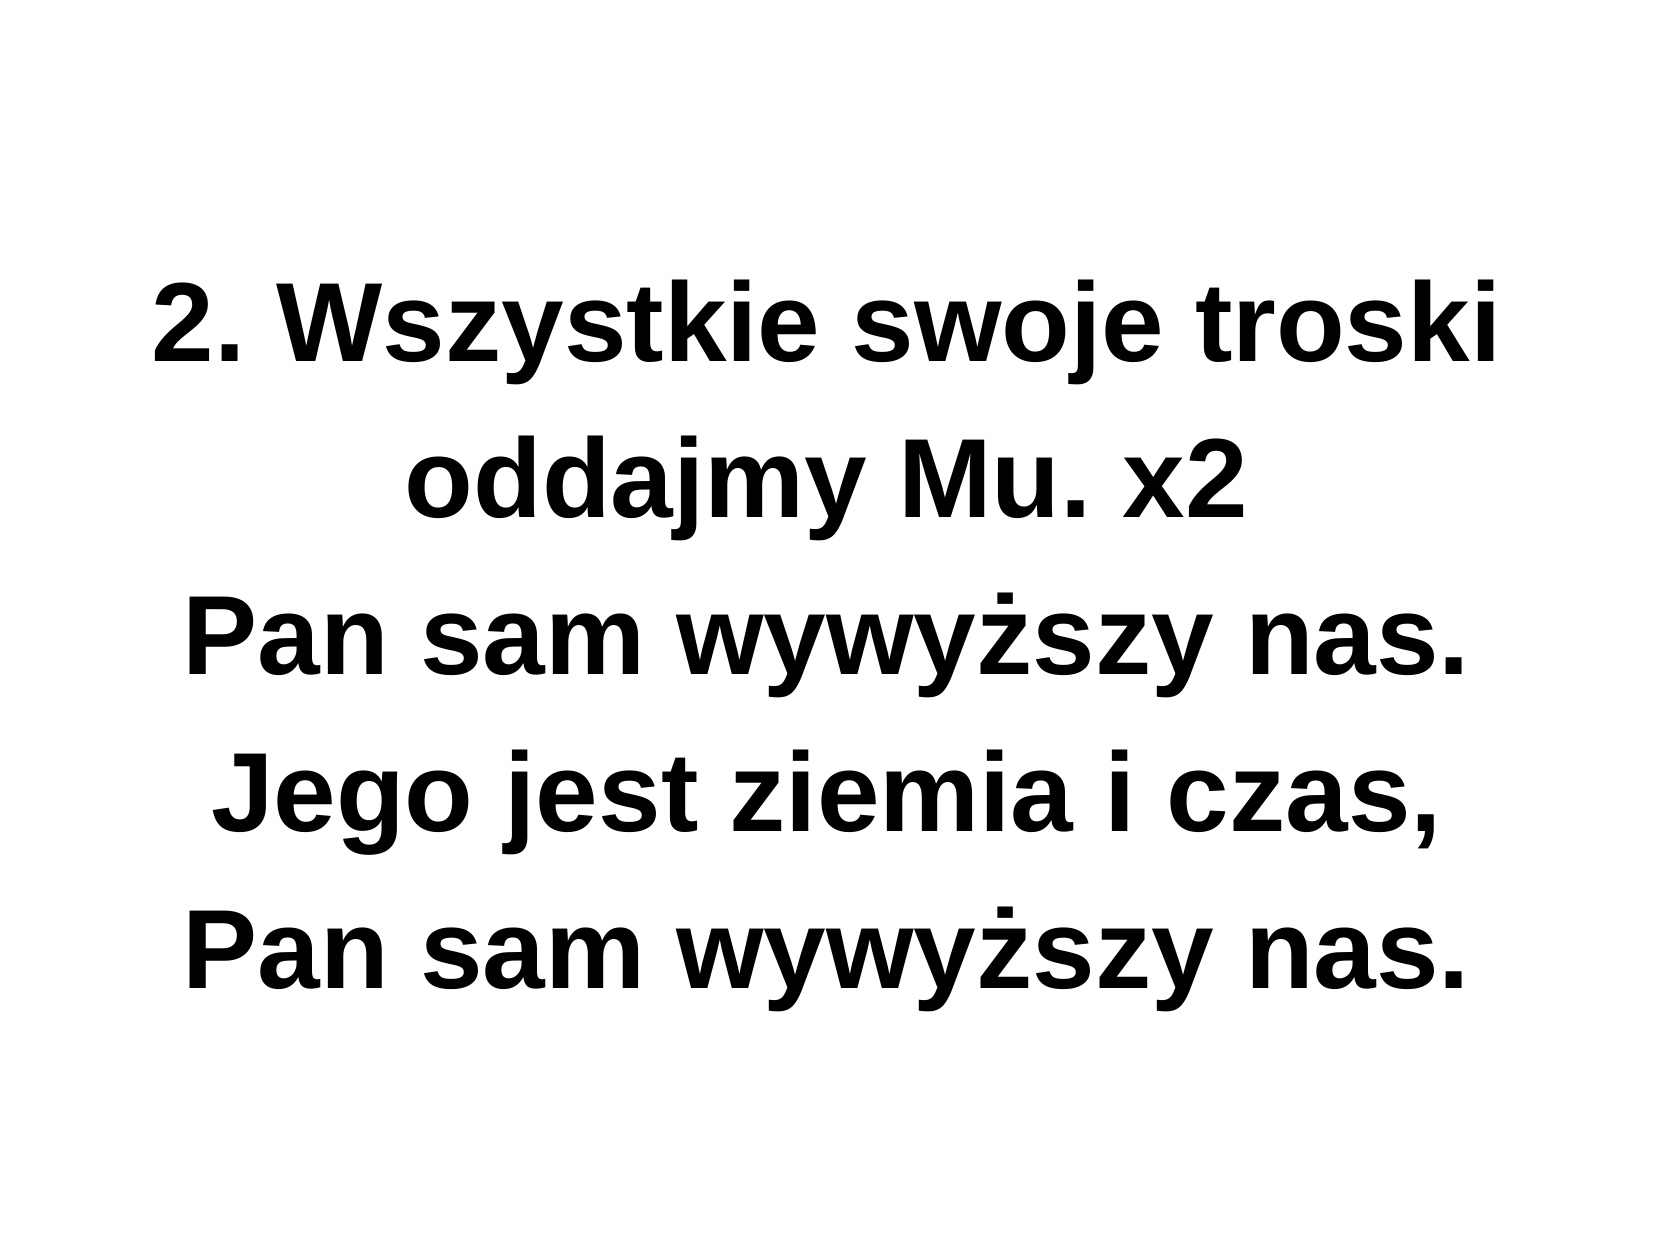

# 2. Wszystkie swoje troski oddajmy Mu. x2
Pan sam wywyższy nas.
Jego jest ziemia i czas,
Pan sam wywyższy nas.